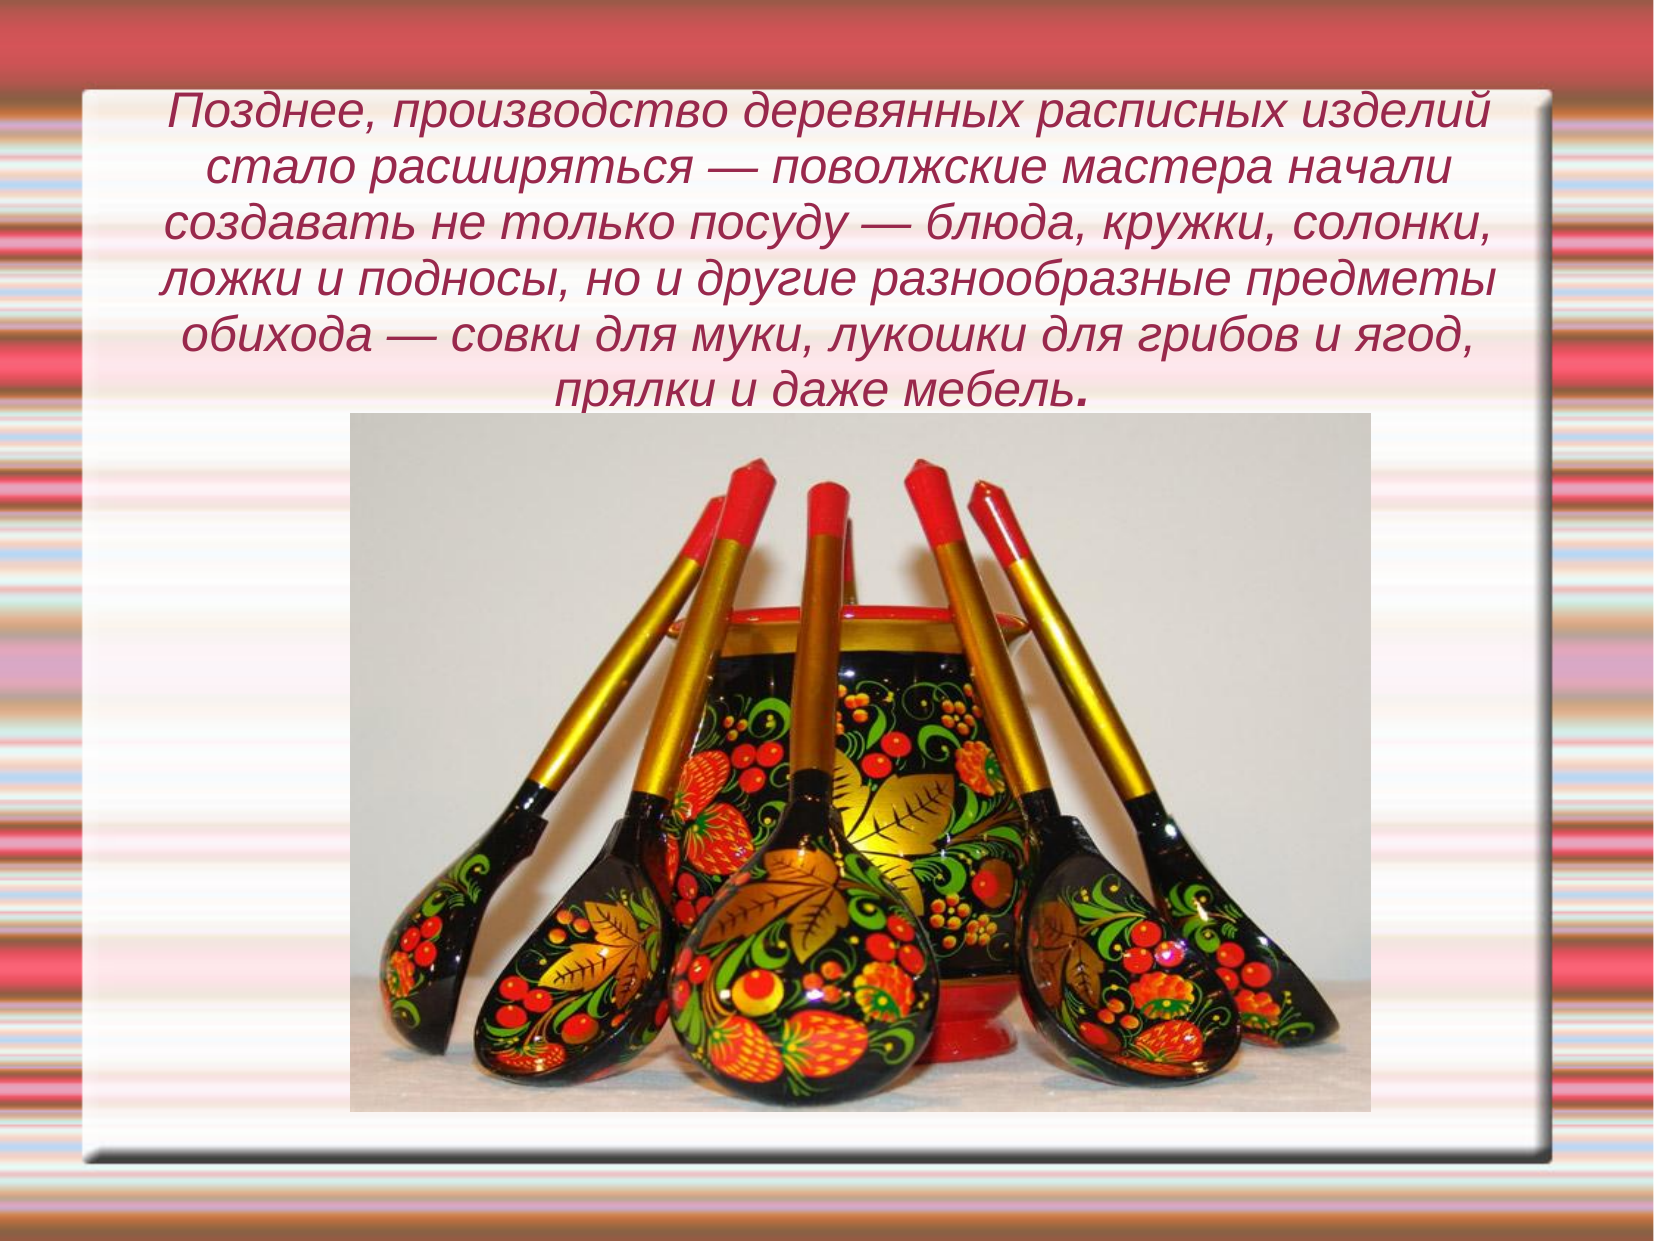

# Позднее, производство деревянных расписных изделий стало расширяться — поволжские мастера начали создавать не только посуду — блюда, кружки, солонки, ложки и подносы, но и другие разнообразные предметы обихода — совки для муки, лукошки для грибов и ягод, прялки и даже мебель.